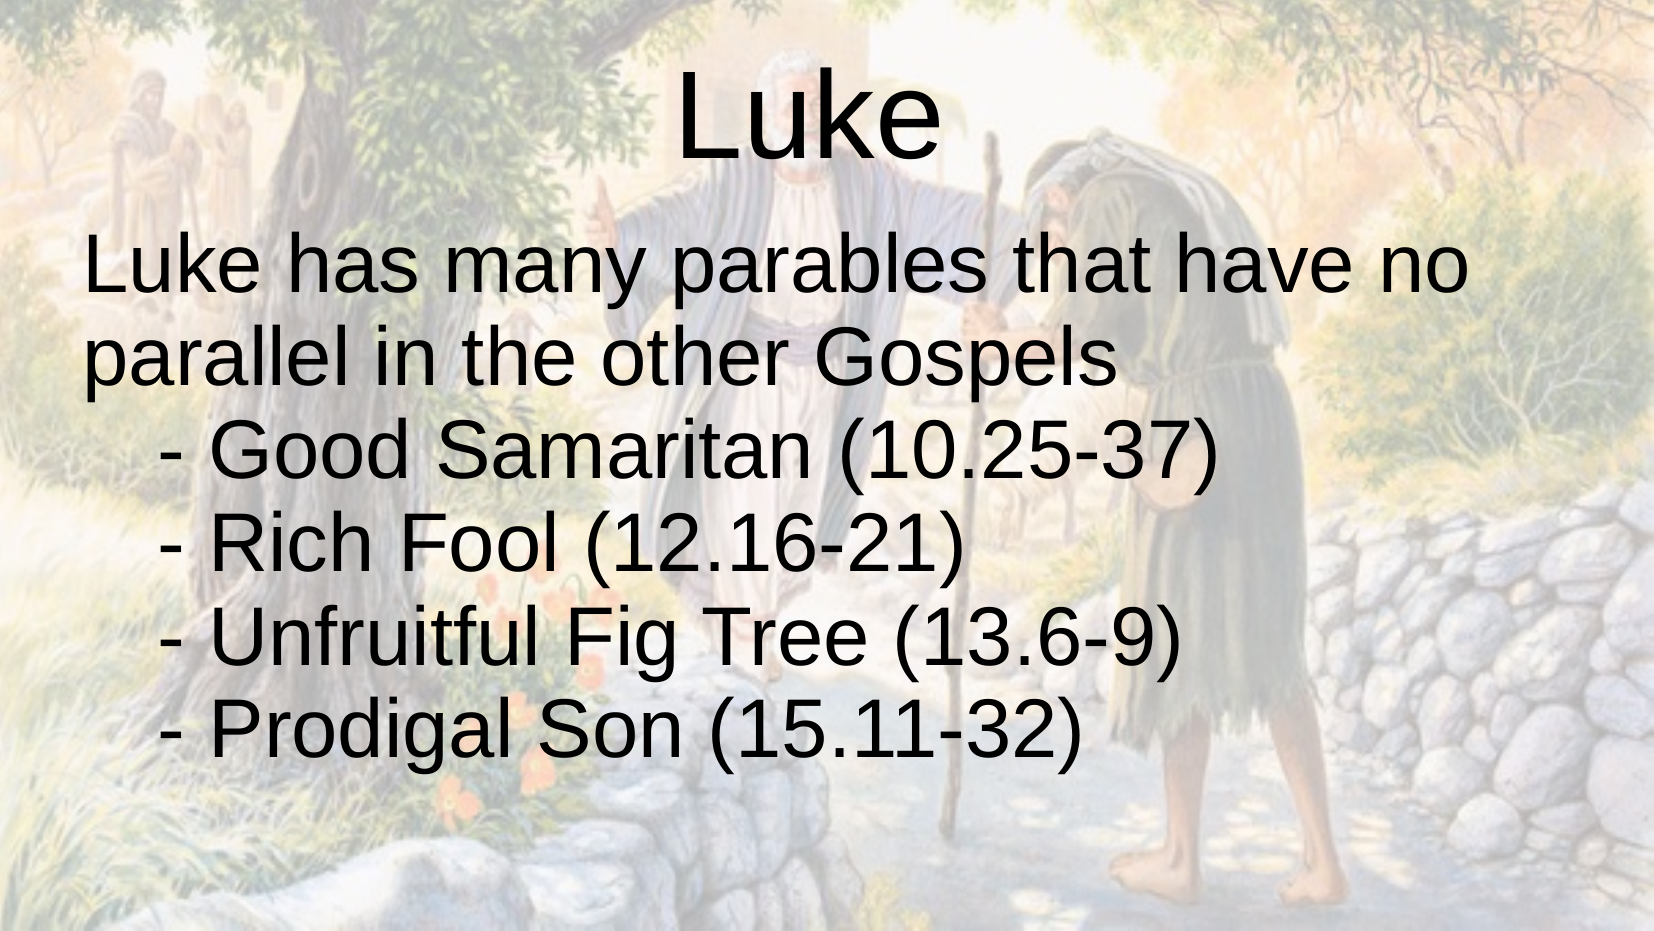

# Luke
Luke has many parables that have no parallel in the other Gospels
	- Good Samaritan (10.25-37)
	- Rich Fool (12.16-21)
	- Unfruitful Fig Tree (13.6-9)
	- Prodigal Son (15.11-32)